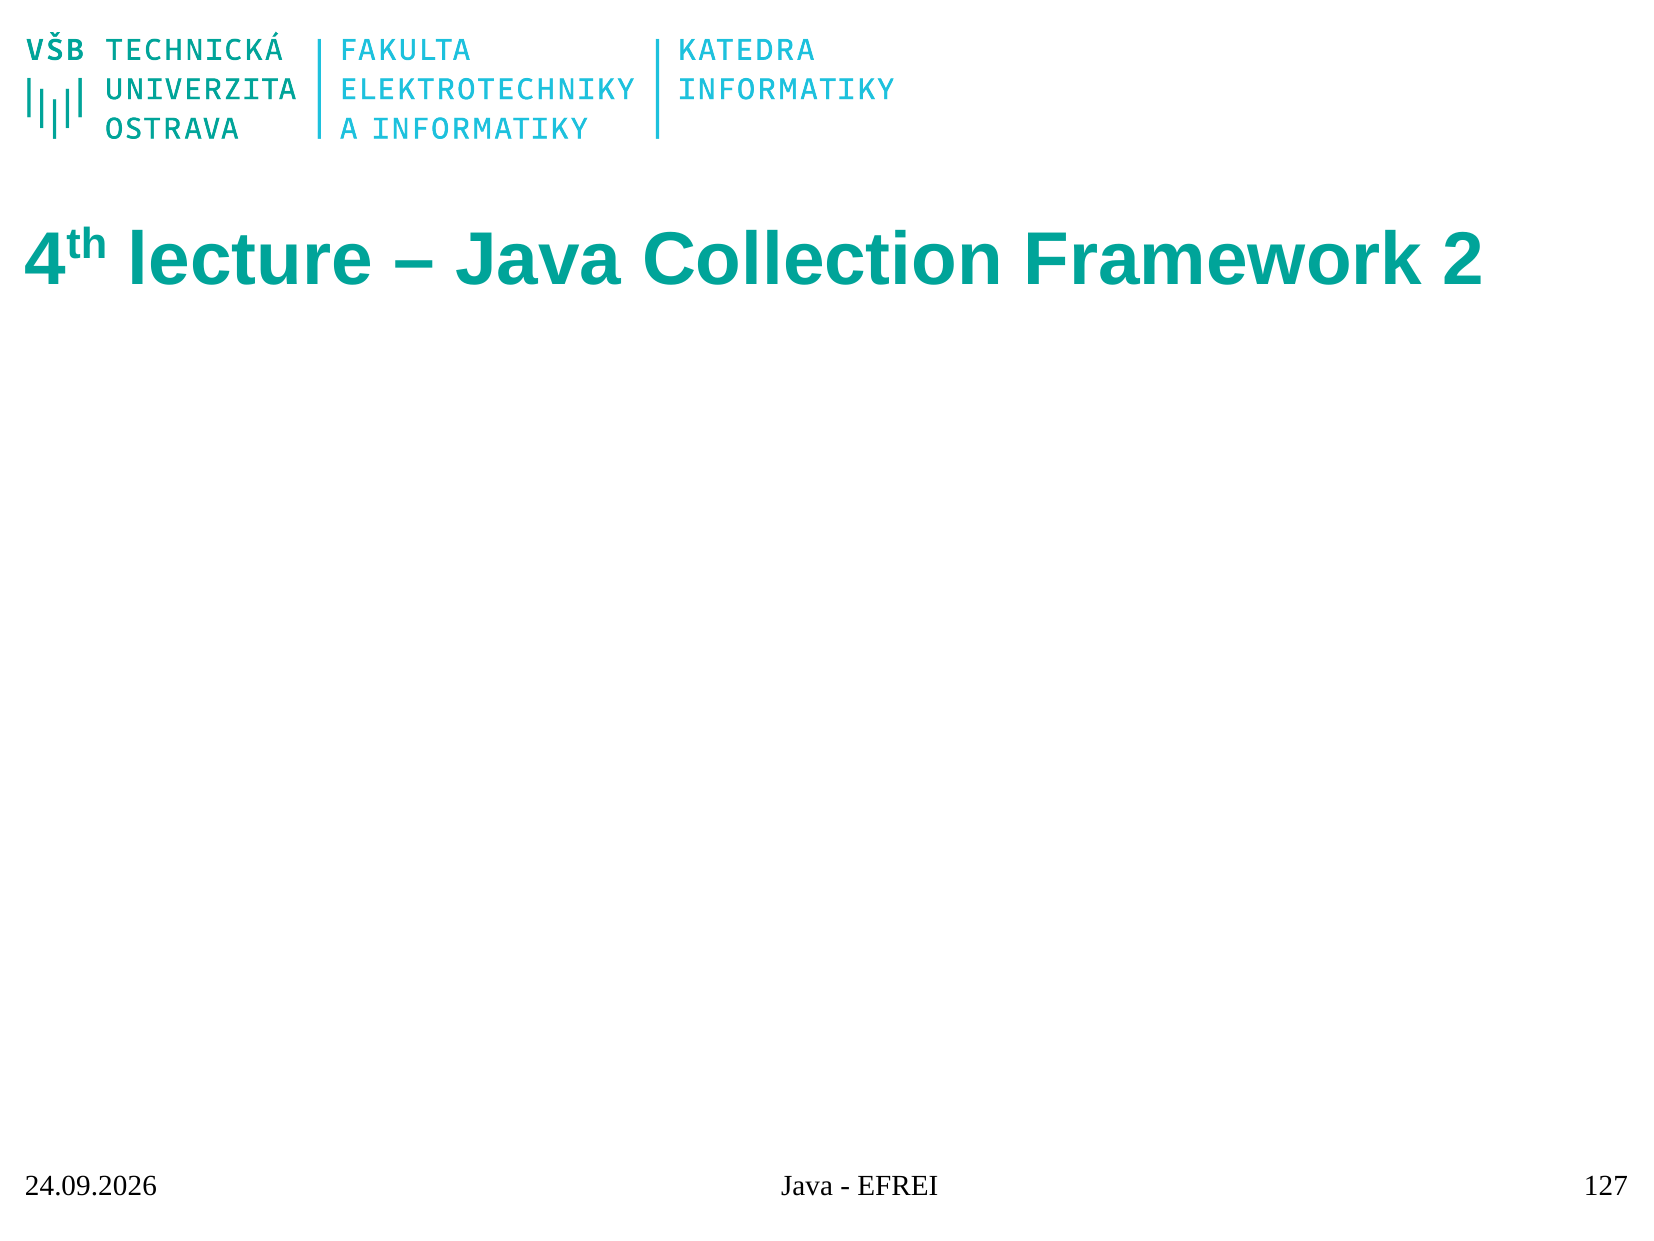

# 4th lecture – Java Collection Framework 2
Java - EFREI
127